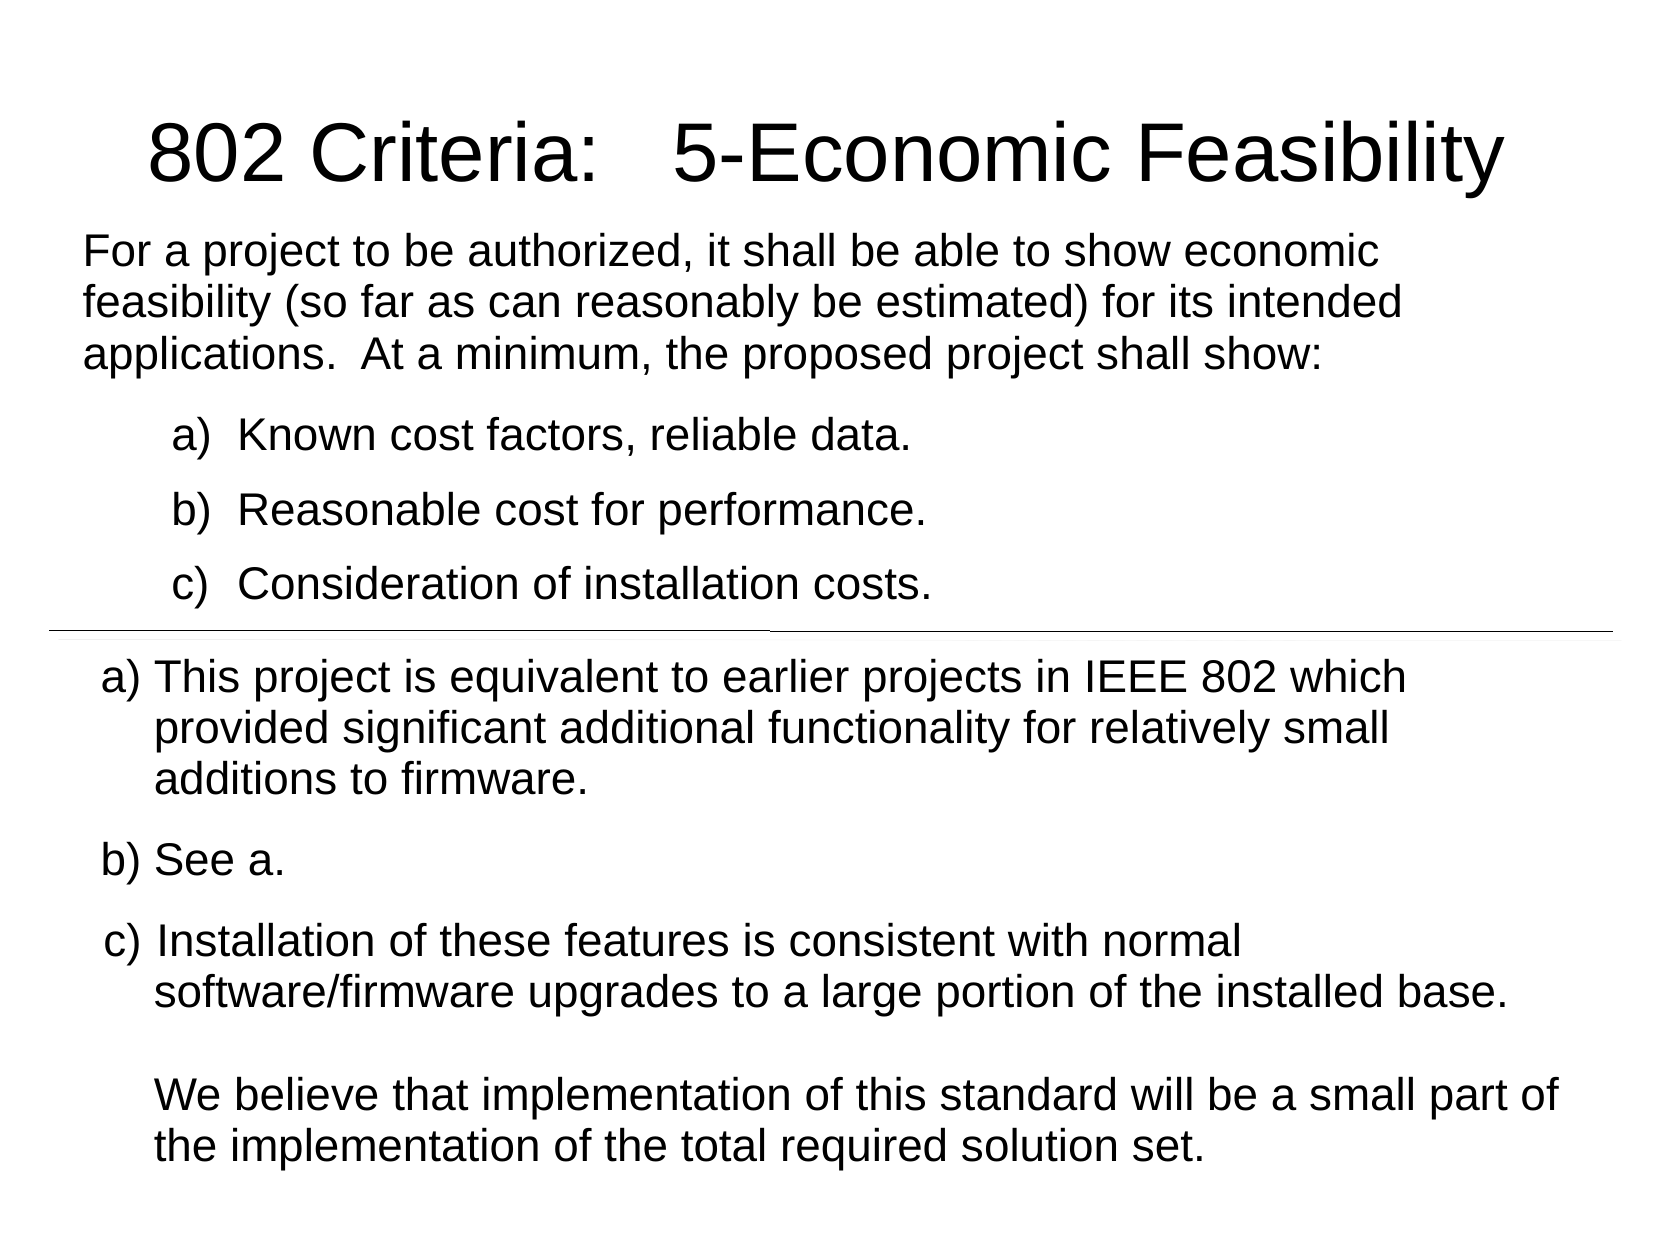

# 802 Criteria:	5-Economic Feasibility
For a project to be authorized, it shall be able to show economic feasibility (so far as can reasonably be estimated) for its intended applications. At a minimum, the proposed project shall show:
 Known cost factors, reliable data.
 Reasonable cost for performance.
 Consideration of installation costs.
This project is equivalent to earlier projects in IEEE 802 which provided significant additional functionality for relatively small additions to firmware.
See a.
Installation of these features is consistent with normal software/firmware upgrades to a large portion of the installed base.
We believe that implementation of this standard will be a small part of the implementation of the total required solution set.